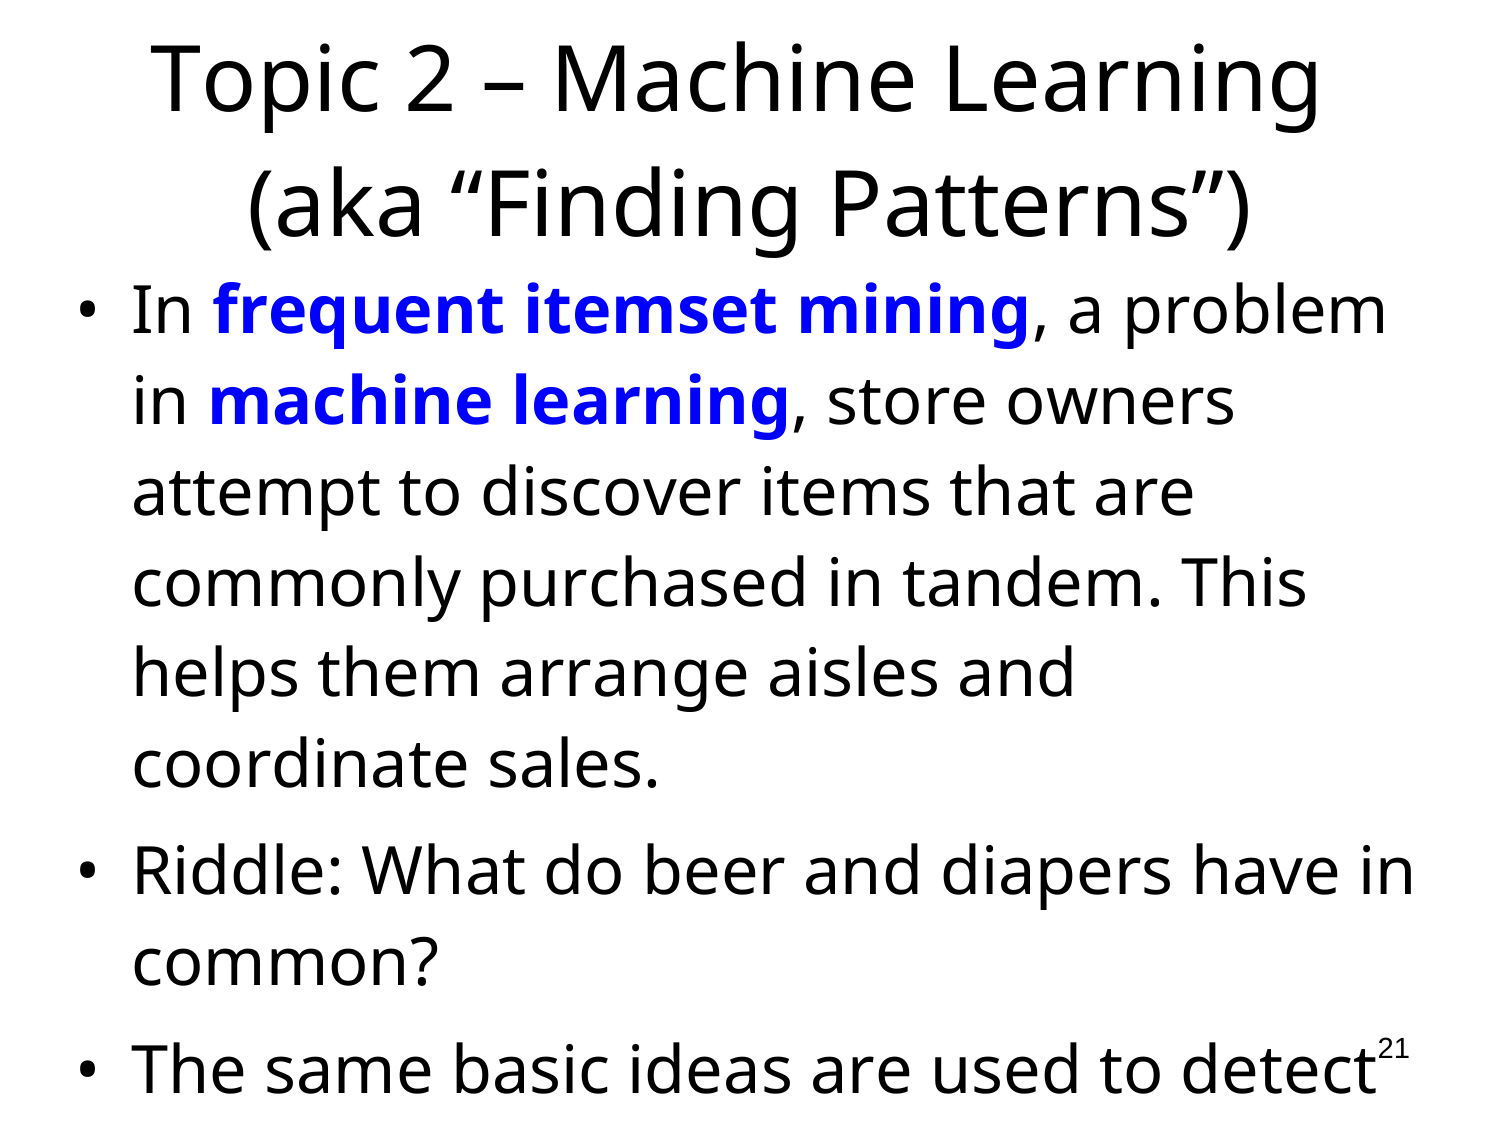

# Topic 2 – Machine Learning (aka “Finding Patterns”)
In frequent itemset mining, a problem in machine learning, store owners attempt to discover items that are commonly purchased in tandem. This helps them arrange aisles and coordinate sales.
Riddle: What do beer and diapers have in common?
The same basic ideas are used to detect when your credit card has been stolen.
21